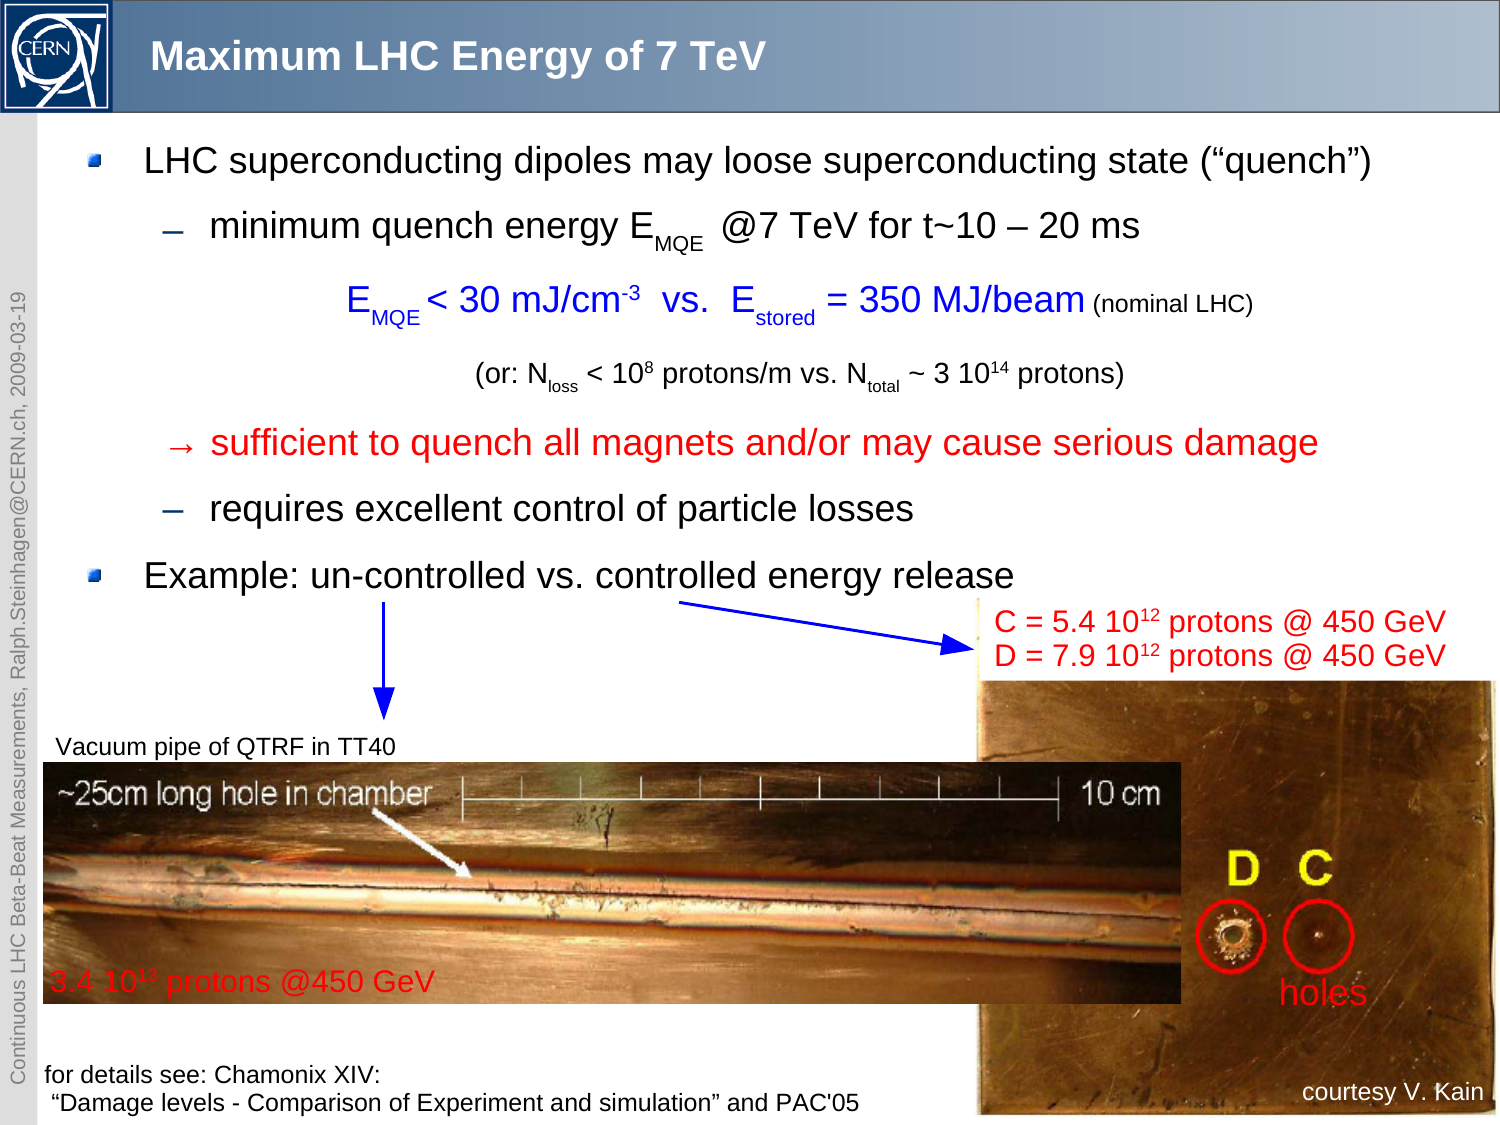

# Maximum LHC Energy of 7 TeV
LHC superconducting dipoles may loose superconducting state (“quench”)
minimum quench energy EMQE @7 TeV for t~10 – 20 ms
EMQE < 30 mJ/cm-3 vs. Estored = 350 MJ/beam (nominal LHC)
(or: Nloss < 108 protons/m vs. Ntotal ~ 3 1014 protons)
→ sufficient to quench all magnets and/or may cause serious damage
requires excellent control of particle losses
Example: un-controlled vs. controlled energy release
C = 5.4 1012 protons @ 450 GeV
D = 7.9 1012 protons @ 450 GeV
Vacuum pipe of QTRF in TT40
3.4 1013 protons @450 GeV
holes
for details see: Chamonix XIV:
 “Damage levels - Comparison of Experiment and simulation” and PAC'05
courtesy V. Kain